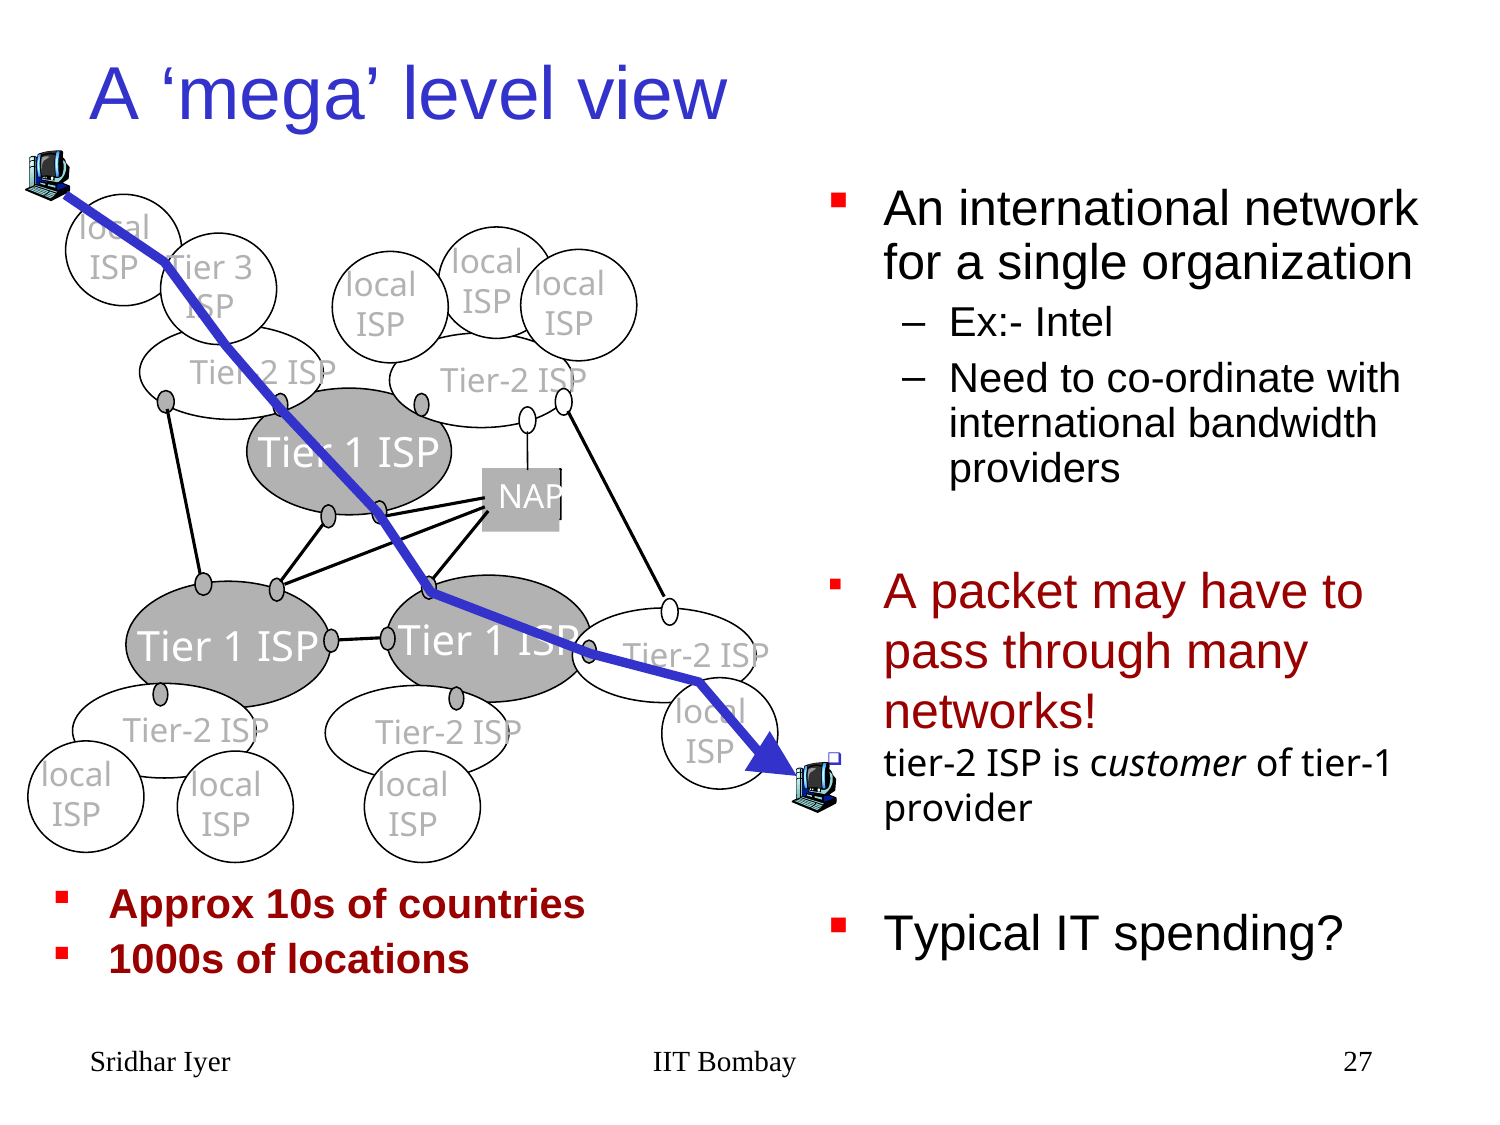

# A ‘mega’ level view
local
ISP
local
ISP
Tier 3
ISP
local
ISP
local
ISP
Tier-2 ISP
Tier-2 ISP
Tier-2 ISP
Tier-2 ISP
Tier-2 ISP
Tier 1 ISP
NAP
Tier 1 ISP
Tier 1 ISP
local
ISP
local
ISP
local
ISP
local
ISP
An international network for a single organization
Ex:- Intel
Need to co-ordinate with international bandwidth providers
A packet may have to pass through many networks!
tier-2 ISP is customer of tier-1 provider
Typical IT spending?
Approx 10s of countries
1000s of locations
Sridhar Iyer
IIT Bombay
27